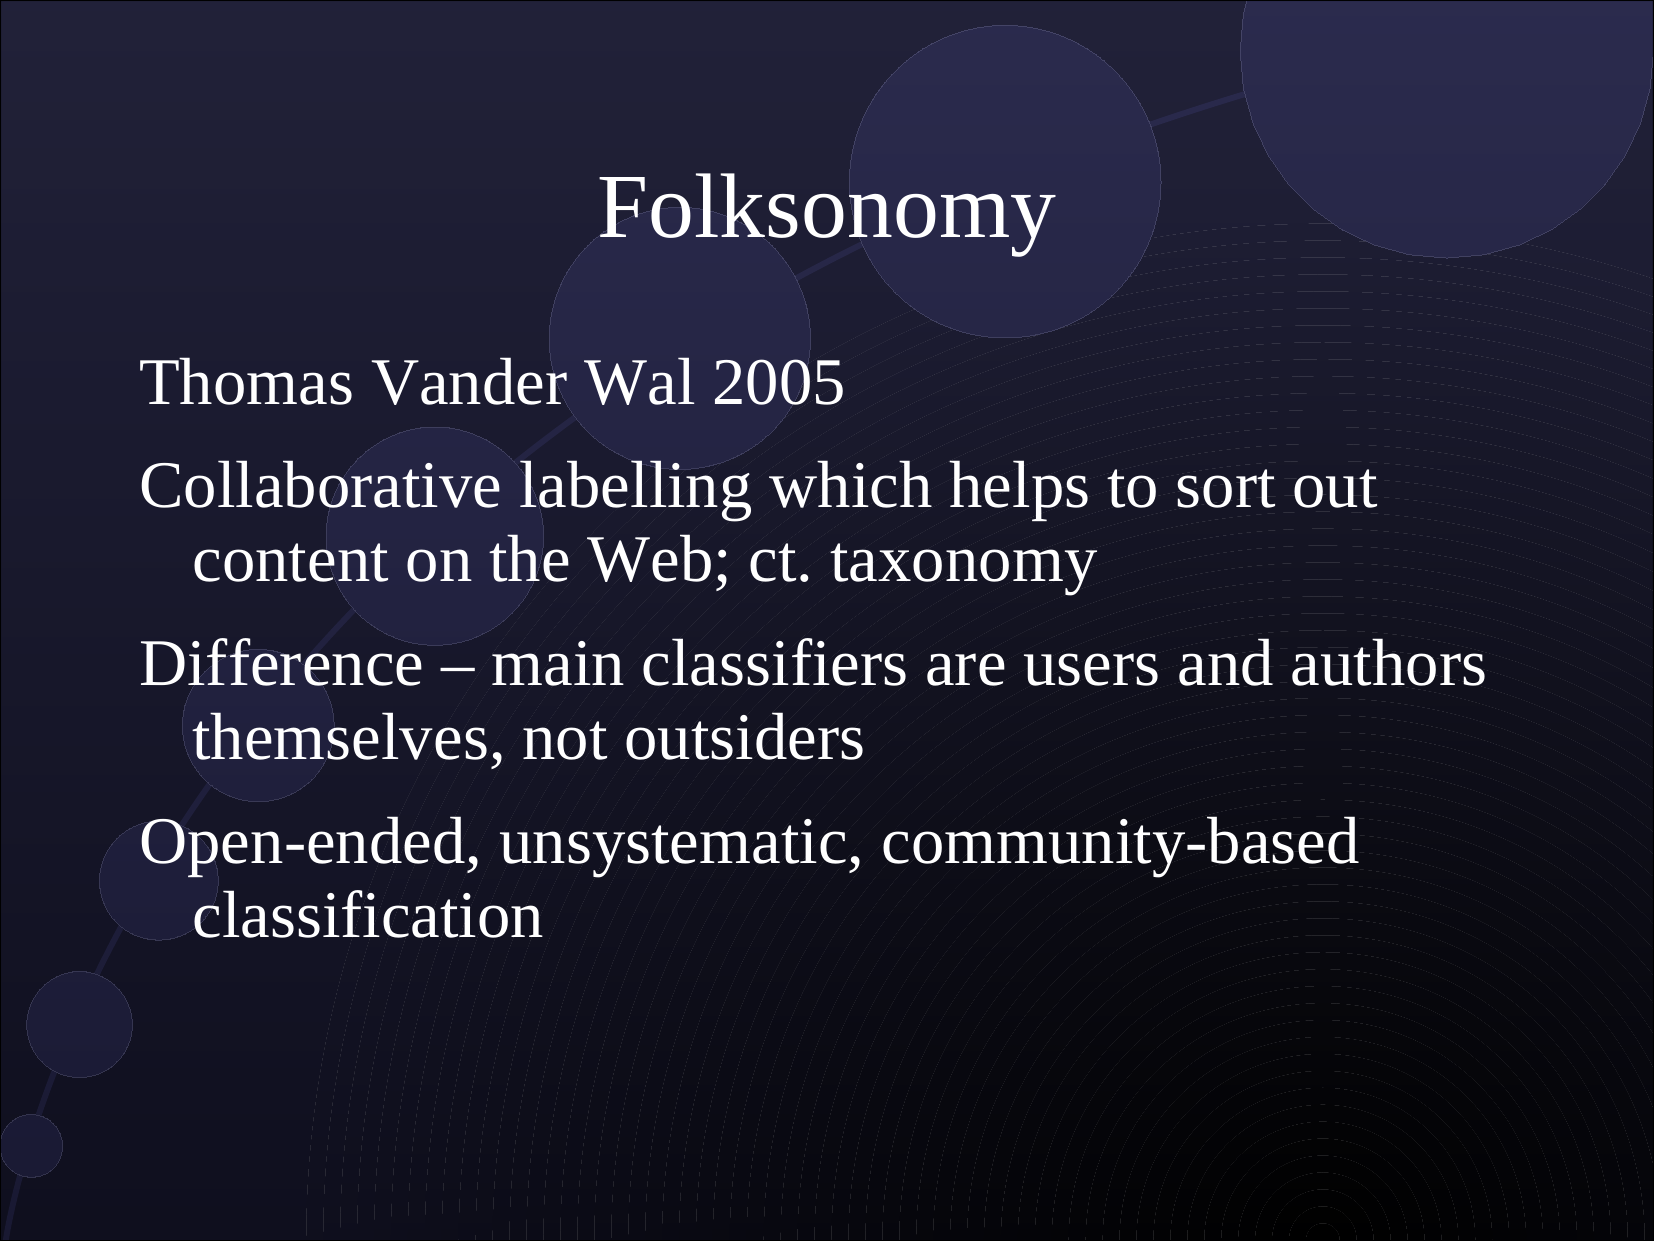

# Folksonomy
Thomas Vander Wal 2005
Collaborative labelling which helps to sort out content on the Web; ct. taxonomy
Difference – main classifiers are users and authors themselves, not outsiders
Open-ended, unsystematic, community-based classification